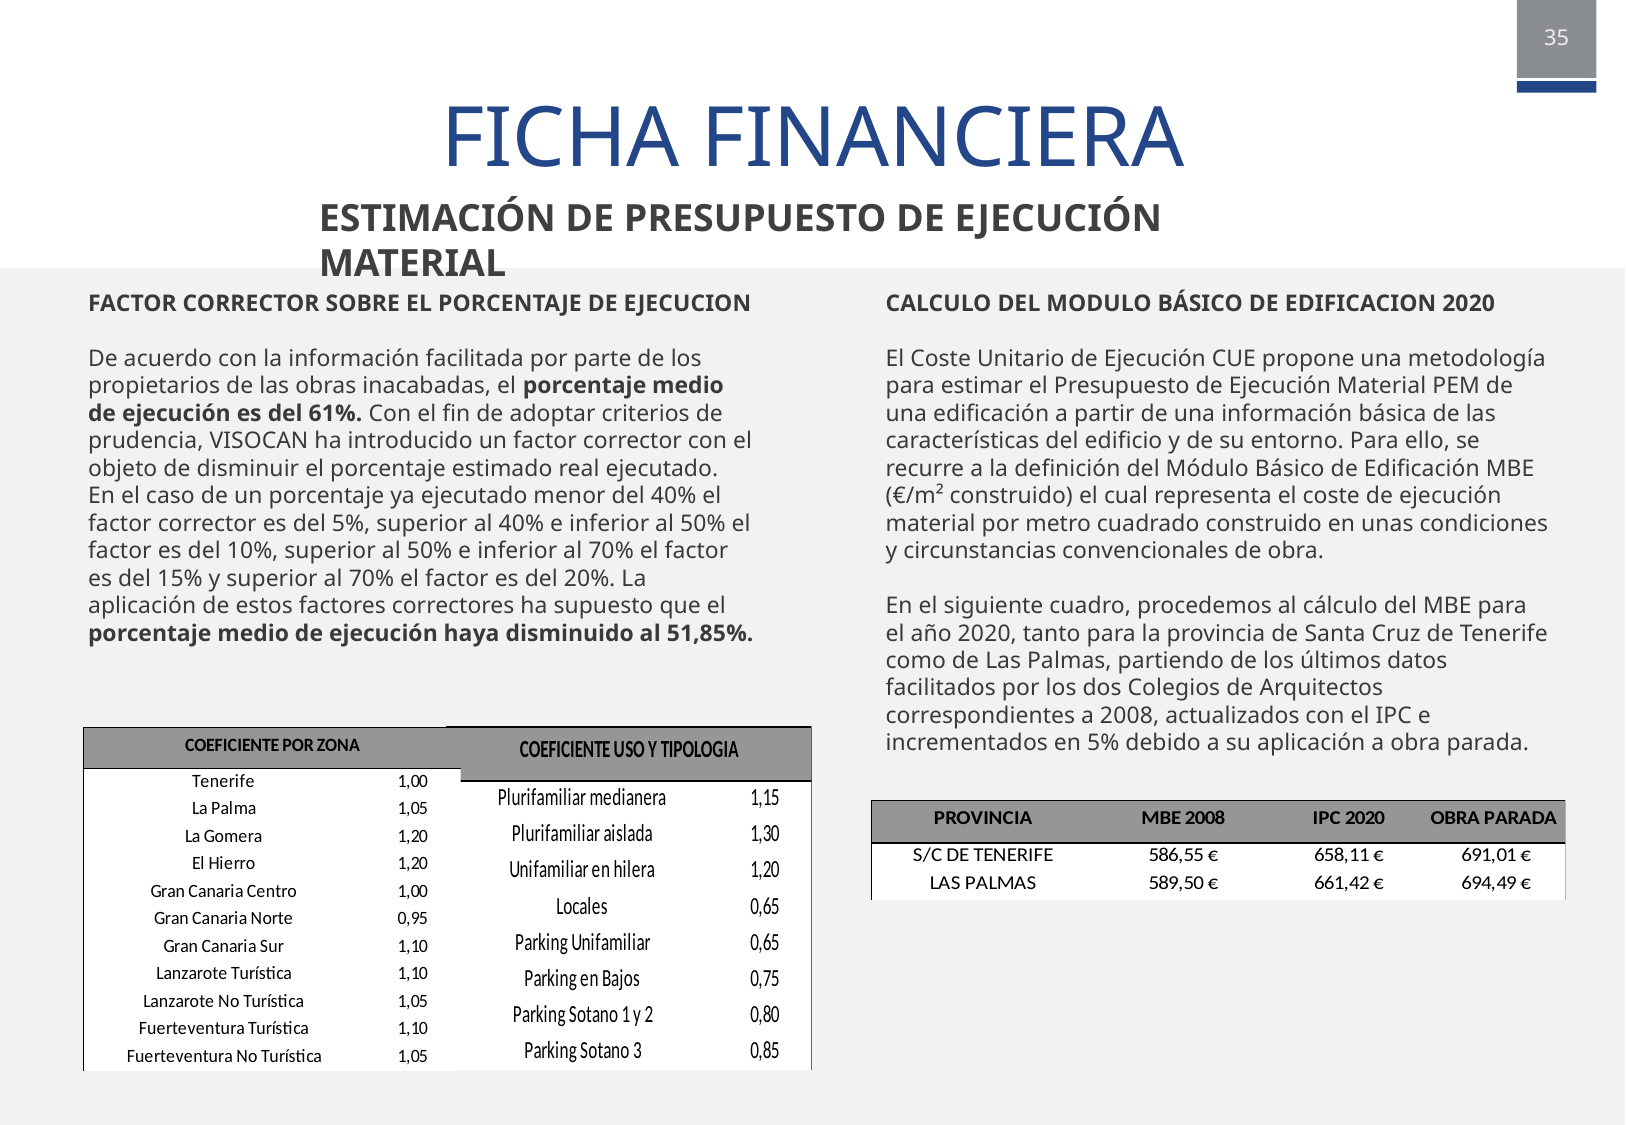

# FICHA FINANCIERA
ESTIMACIÓN DE PRESUPUESTO DE EJECUCIÓN MATERIAL
CALCULO DEL MODULO BÁSICO DE EDIFICACION 2020
El Coste Unitario de Ejecución CUE propone una metodología para estimar el Presupuesto de Ejecución Material PEM de una edificación a partir de una información básica de las características del edificio y de su entorno. Para ello, se recurre a la definición del Módulo Básico de Edificación MBE (€/m² construido) el cual representa el coste de ejecución material por metro cuadrado construido en unas condiciones y circunstancias convencionales de obra.
En el siguiente cuadro, procedemos al cálculo del MBE para el año 2020, tanto para la provincia de Santa Cruz de Tenerife como de Las Palmas, partiendo de los últimos datos facilitados por los dos Colegios de Arquitectos correspondientes a 2008, actualizados con el IPC e incrementados en 5% debido a su aplicación a obra parada.
FACTOR CORRECTOR SOBRE EL PORCENTAJE DE EJECUCION
De acuerdo con la información facilitada por parte de los propietarios de las obras inacabadas, el porcentaje medio de ejecución es del 61%. Con el fin de adoptar criterios de prudencia, VISOCAN ha introducido un factor corrector con el objeto de disminuir el porcentaje estimado real ejecutado.
En el caso de un porcentaje ya ejecutado menor del 40% el factor corrector es del 5%, superior al 40% e inferior al 50% el factor es del 10%, superior al 50% e inferior al 70% el factor es del 15% y superior al 70% el factor es del 20%. La aplicación de estos factores correctores ha supuesto que el porcentaje medio de ejecución haya disminuido al 51,85%.